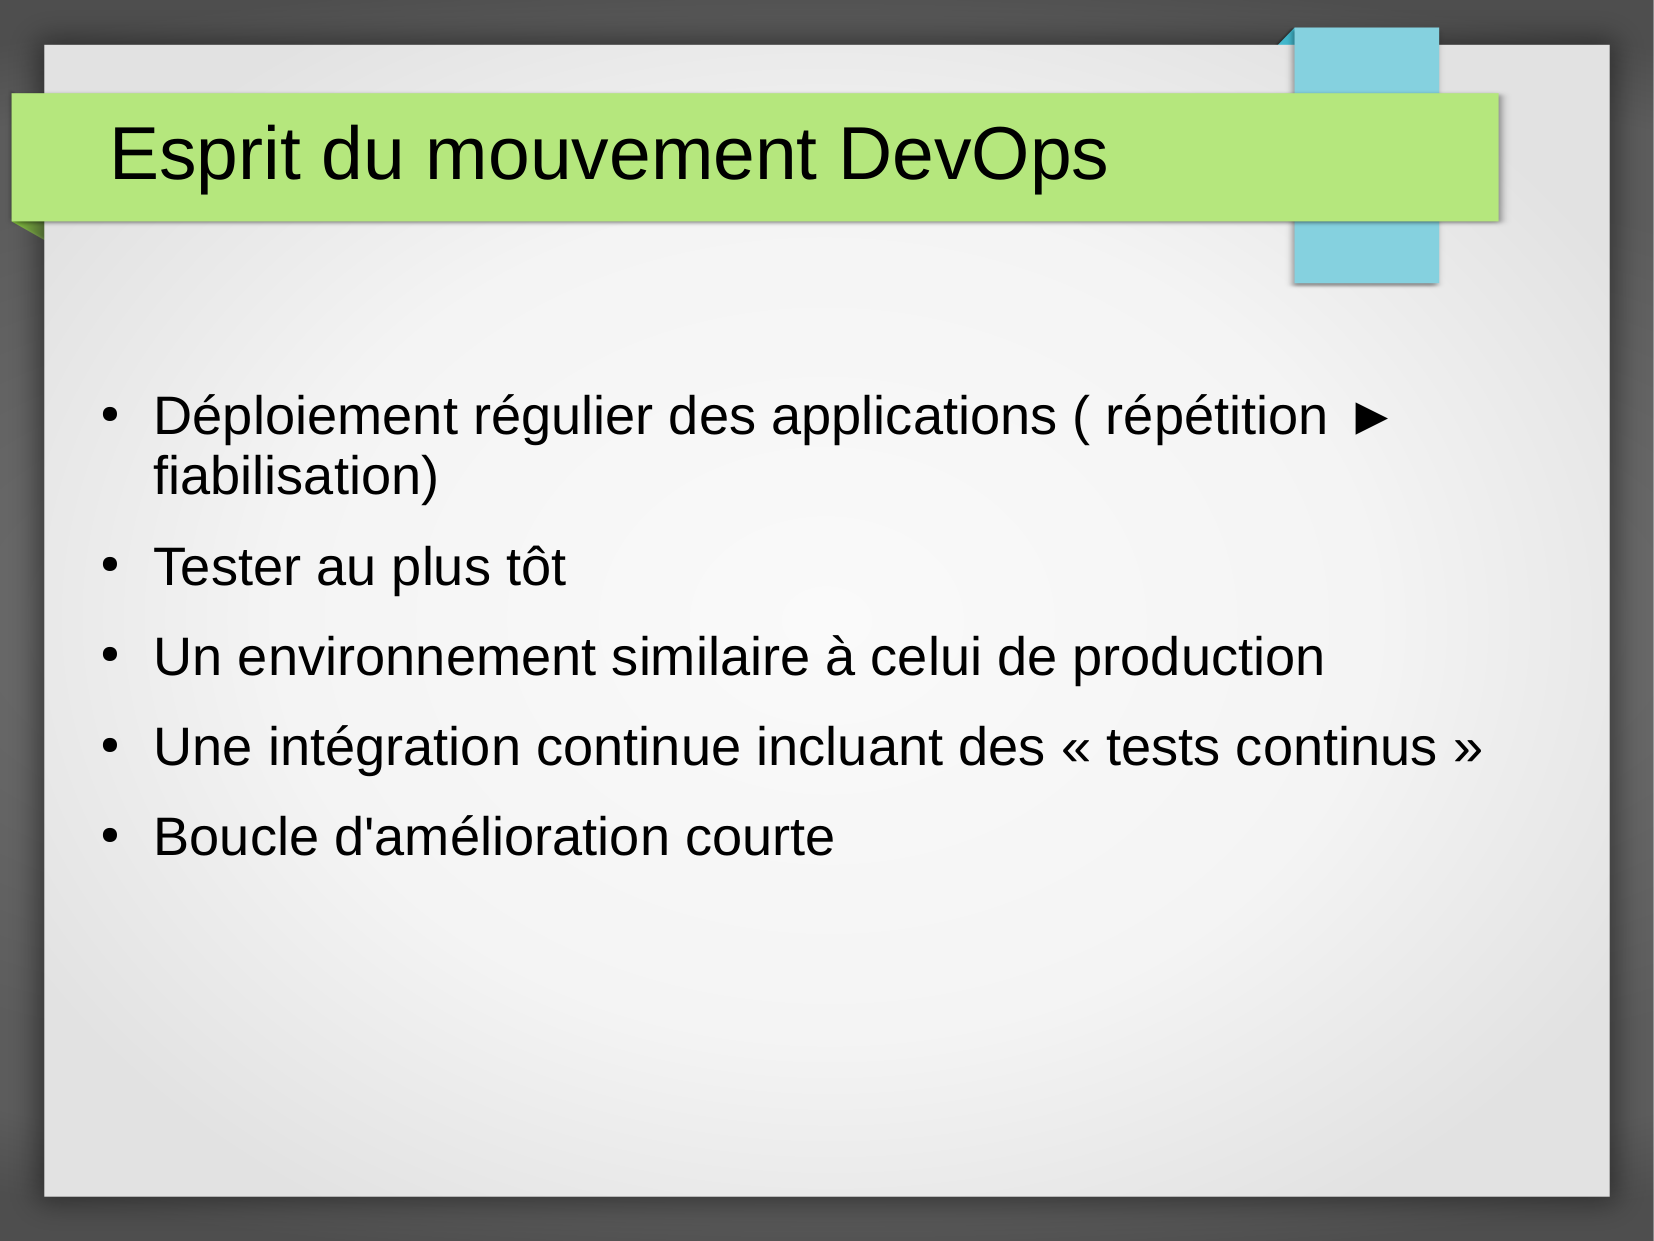

# Esprit du mouvement DevOps
Déploiement régulier des applications ( répétition ► fiabilisation)
Tester au plus tôt
Un environnement similaire à celui de production
Une intégration continue incluant des « tests continus »
Boucle d'amélioration courte